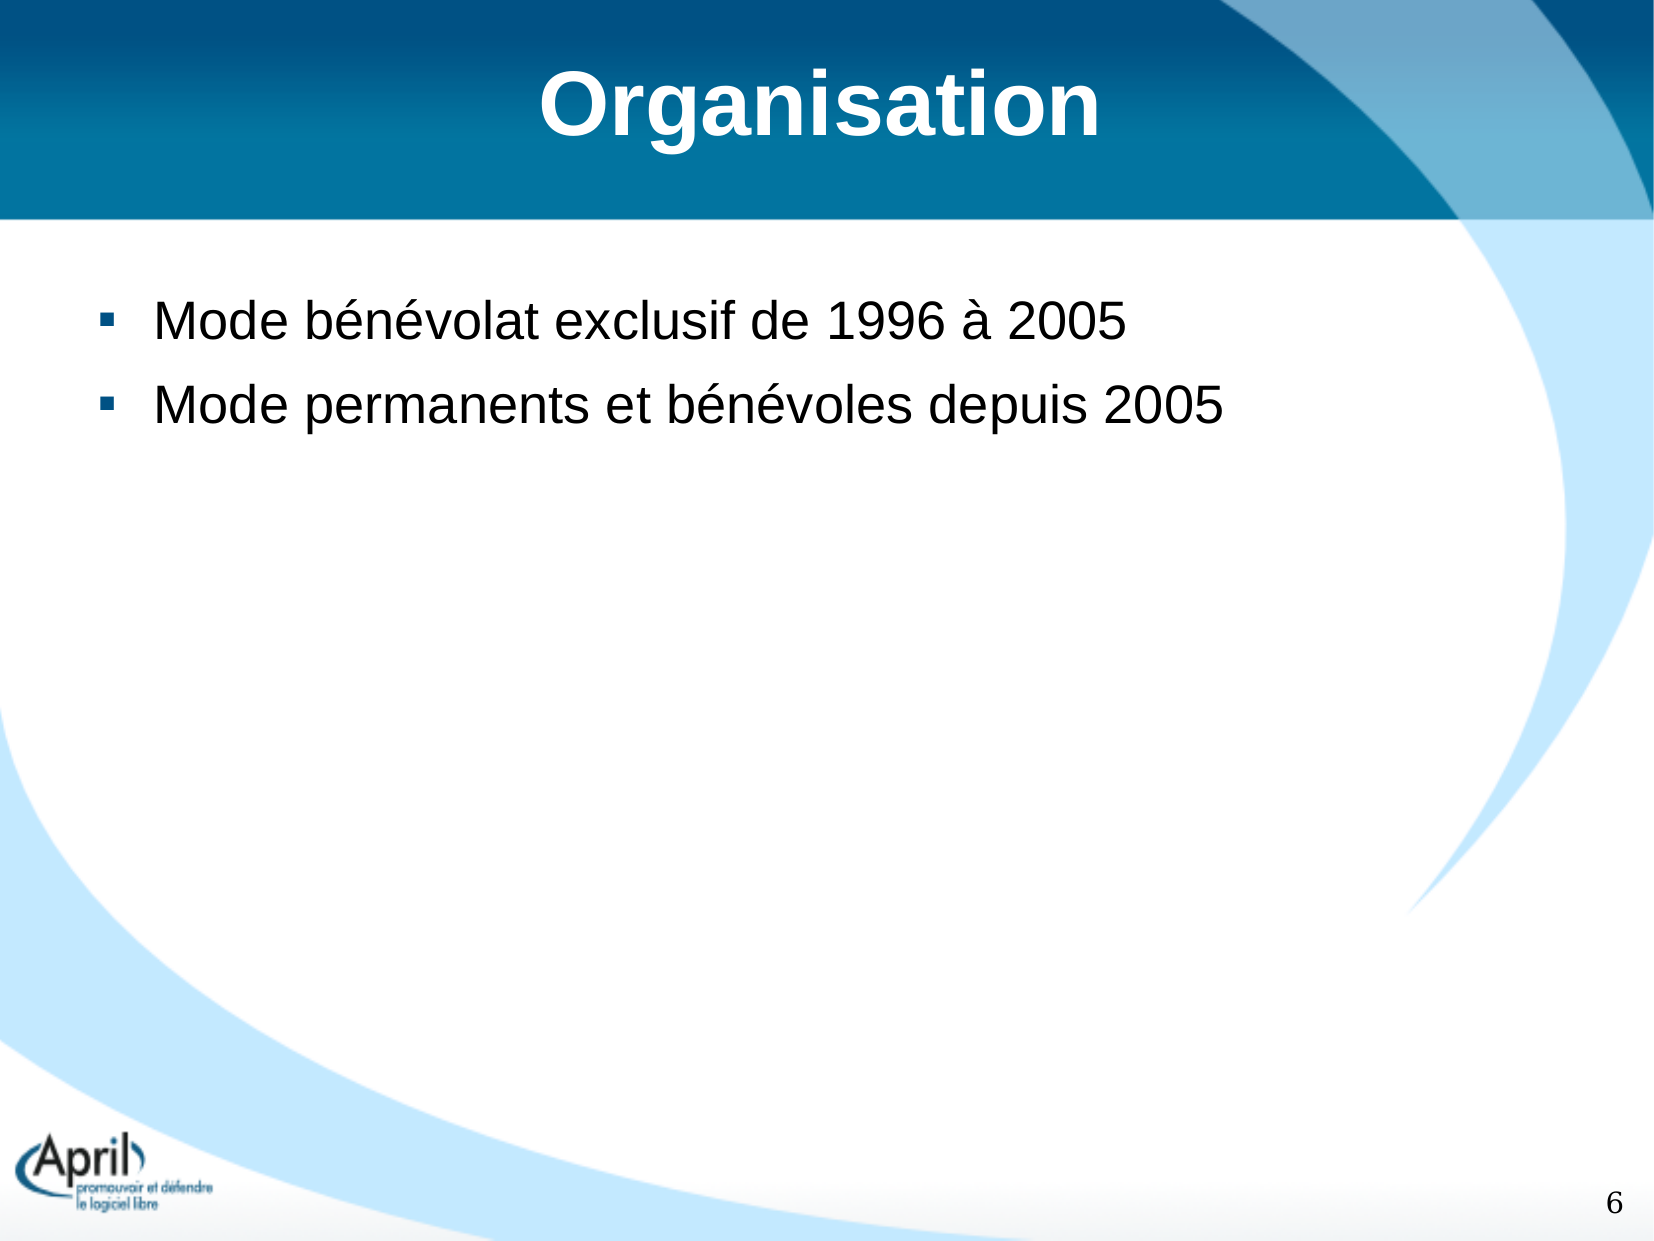

# Organisation
Mode bénévolat exclusif de 1996 à 2005
Mode permanents et bénévoles depuis 2005
6